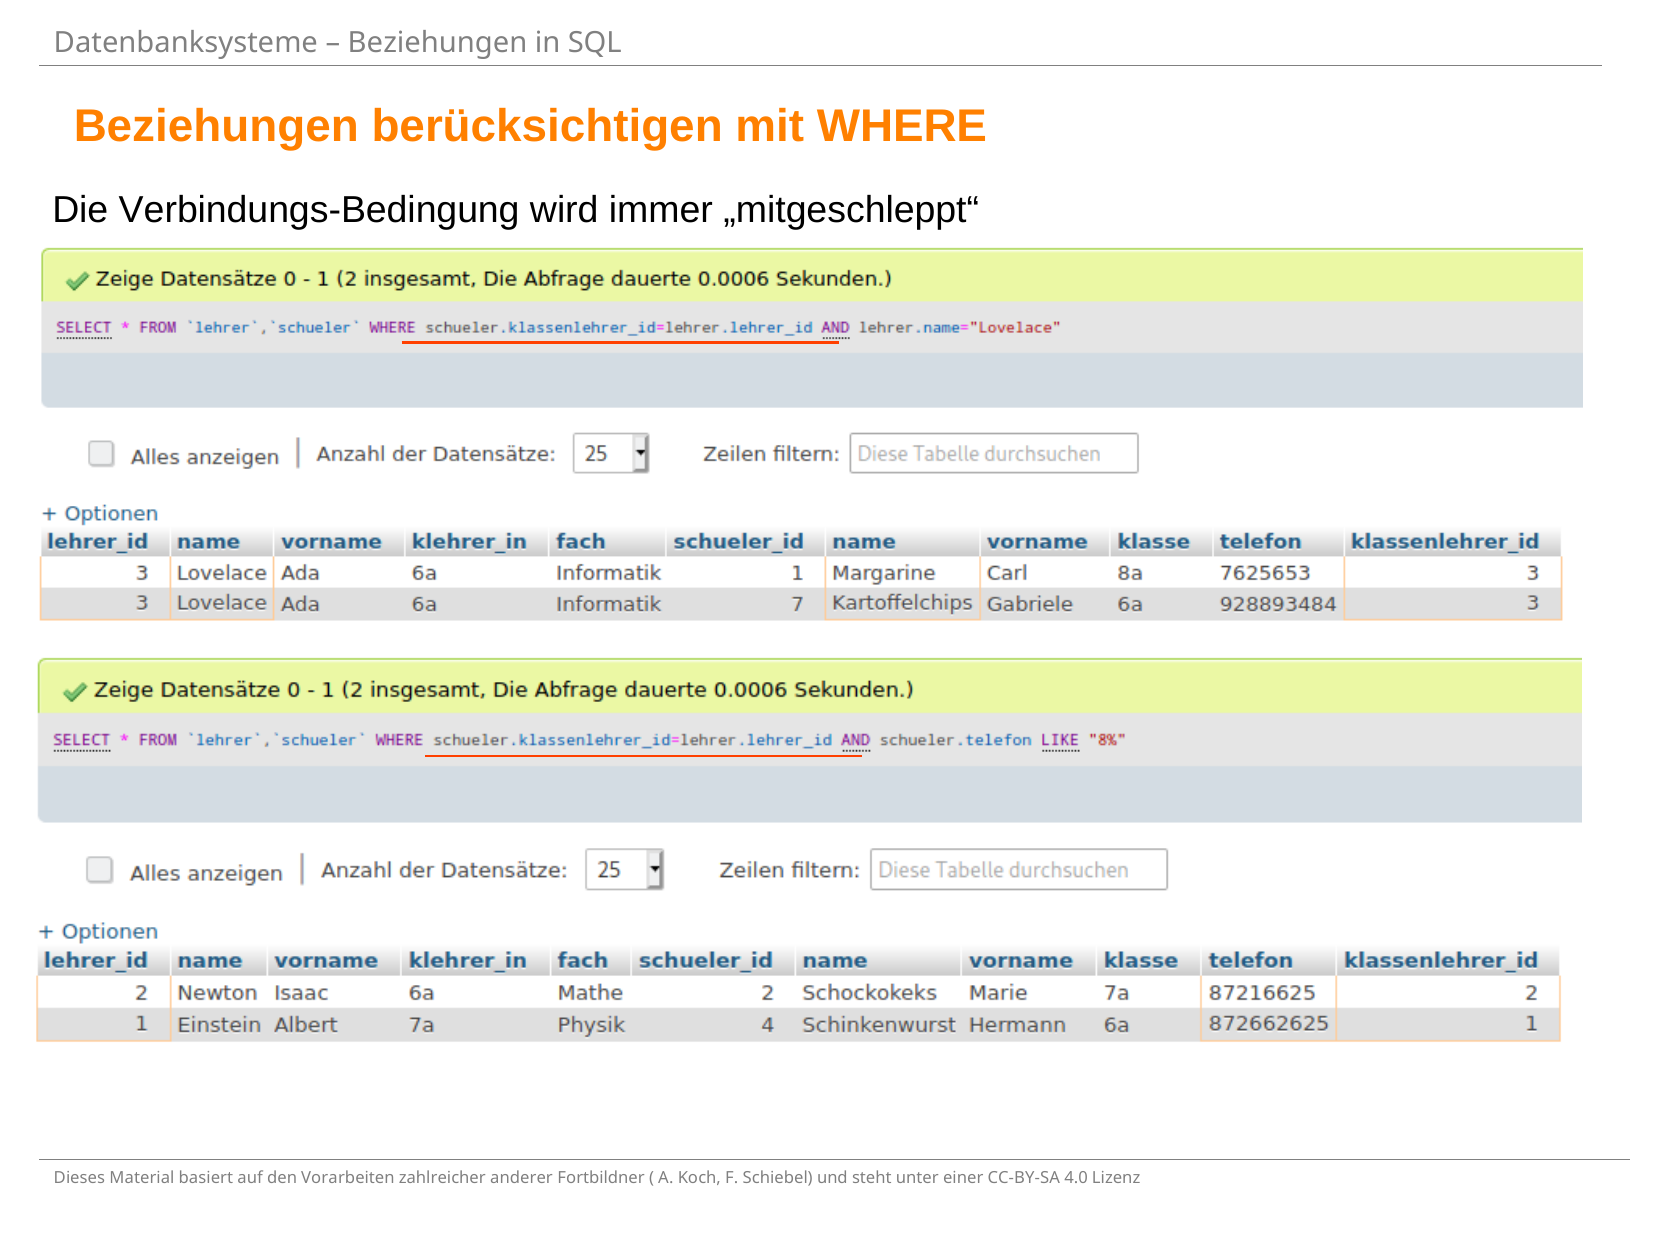

Datenbanksysteme – Beziehungen in SQL
Beziehungen berücksichtigen mit WHERE
Die Verbindungs-Bedingung wird immer „mitgeschleppt“